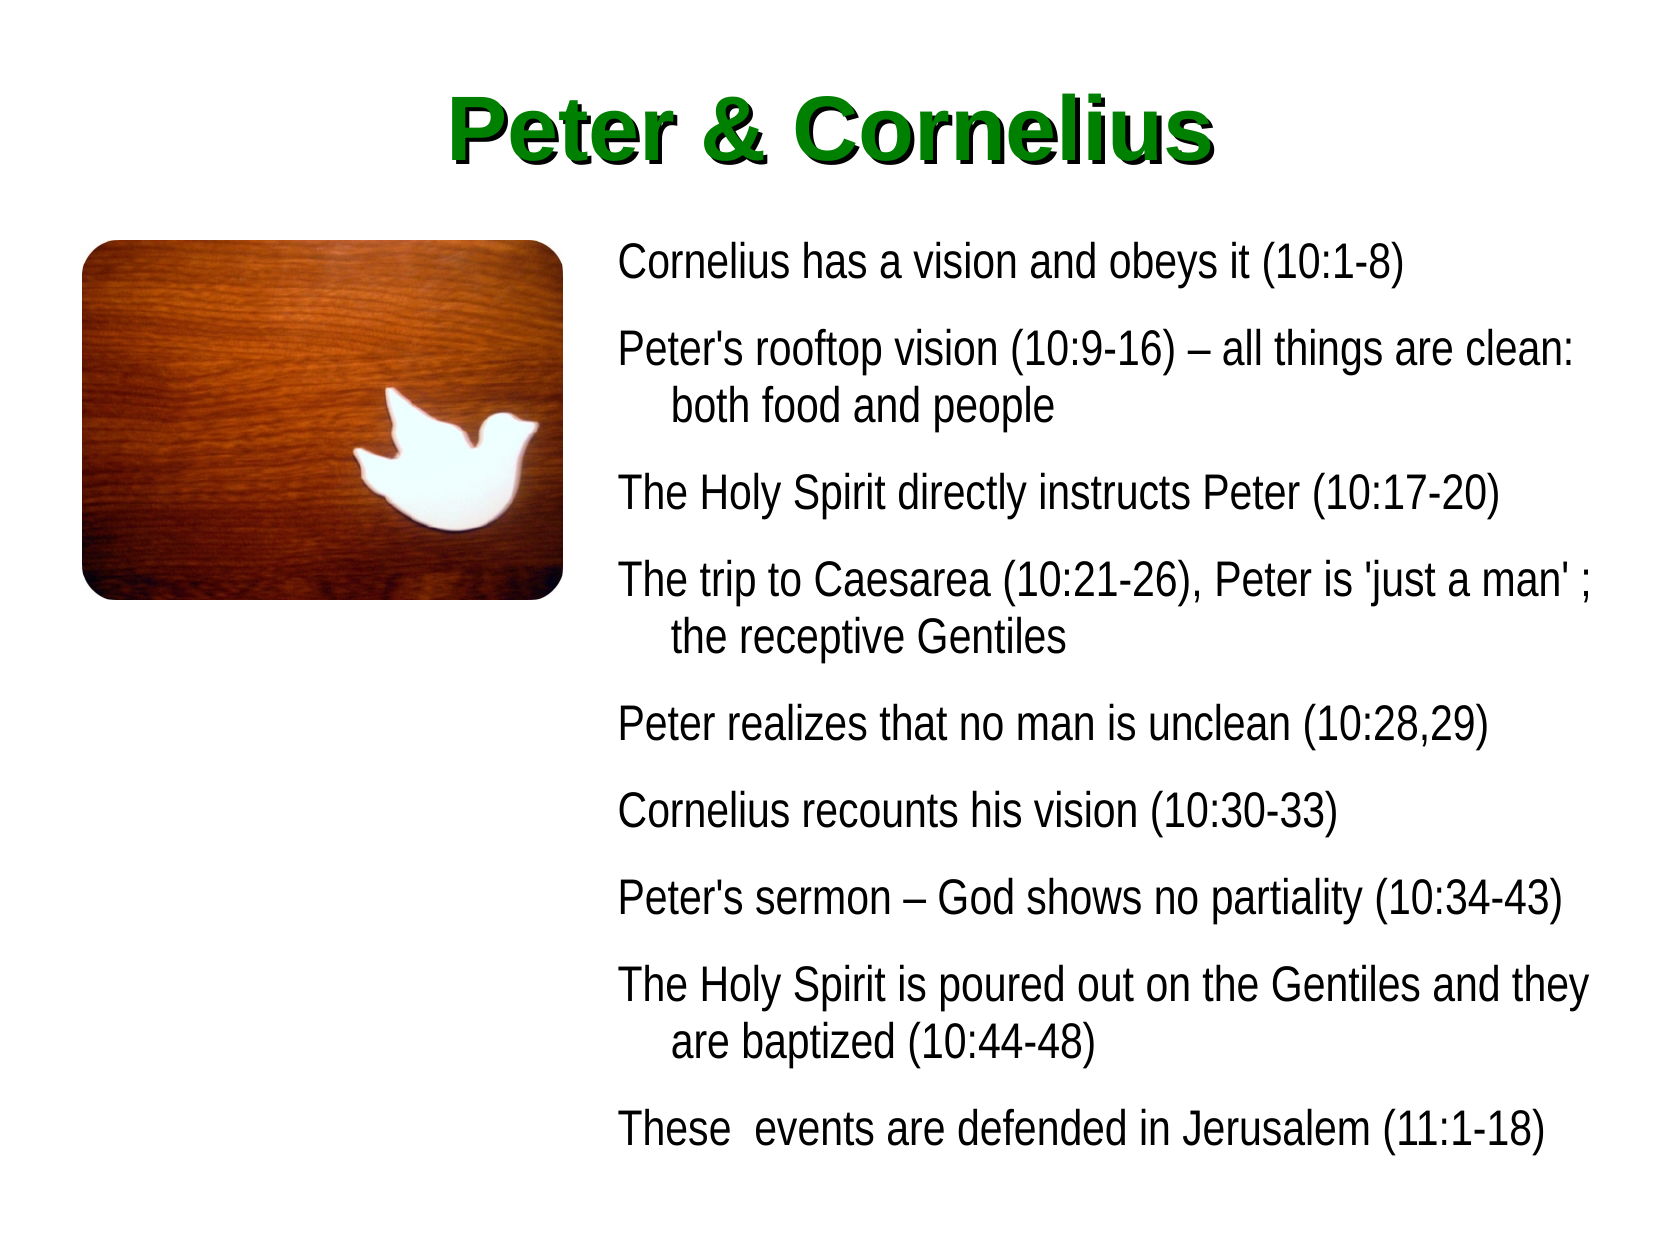

# Peter & Cornelius
Cornelius has a vision and obeys it (10:1-8)
Peter's rooftop vision (10:9-16) – all things are clean: both food and people
The Holy Spirit directly instructs Peter (10:17-20)
The trip to Caesarea (10:21-26), Peter is 'just a man' ; the receptive Gentiles
Peter realizes that no man is unclean (10:28,29)
Cornelius recounts his vision (10:30-33)
Peter's sermon – God shows no partiality (10:34-43)
The Holy Spirit is poured out on the Gentiles and they are baptized (10:44-48)
These events are defended in Jerusalem (11:1-18)